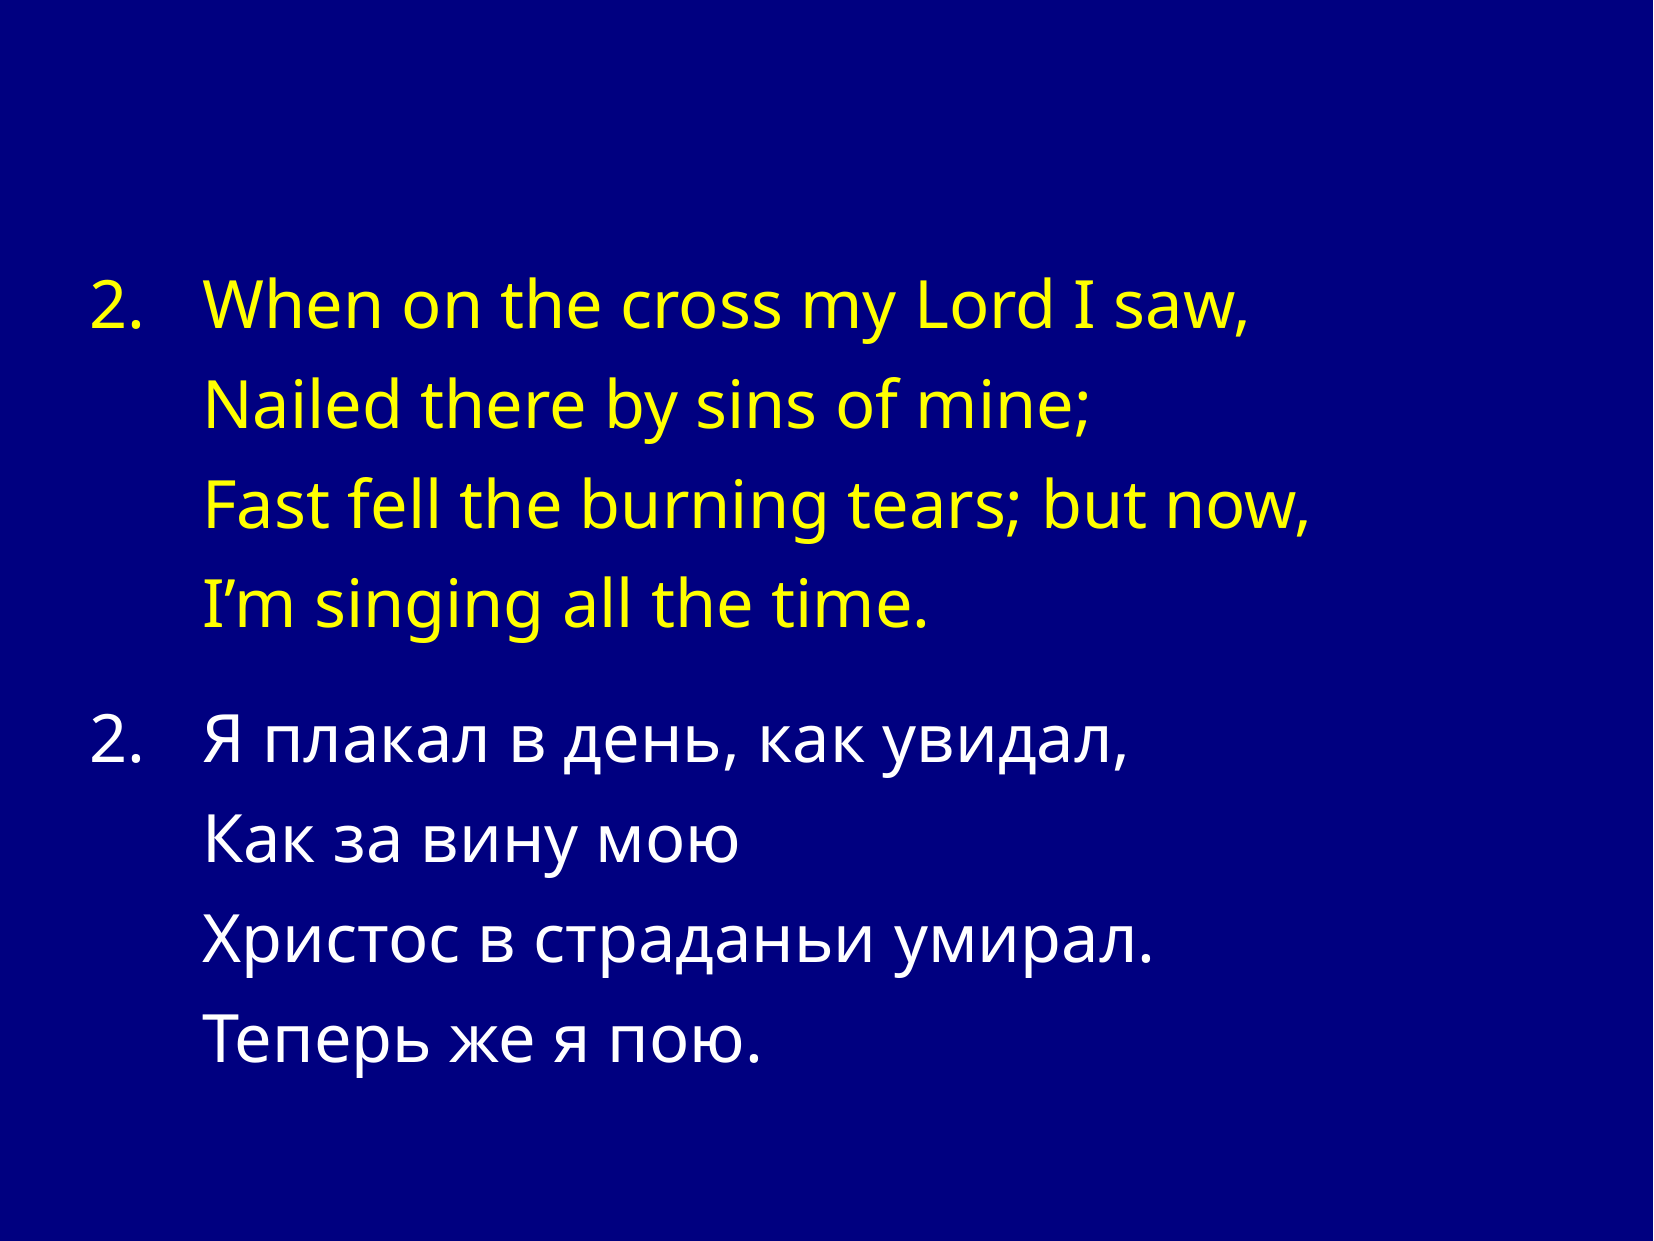

2.	When on the cross my Lord I saw,
	Nailed there by sins of mine;
	Fast fell the burning tears; but now,
	I’m singing all the time.
2.	Я плакал в день, как увидал,
	Как за вину мою
	Христос в страданьи умирал.
	Теперь же я пою.